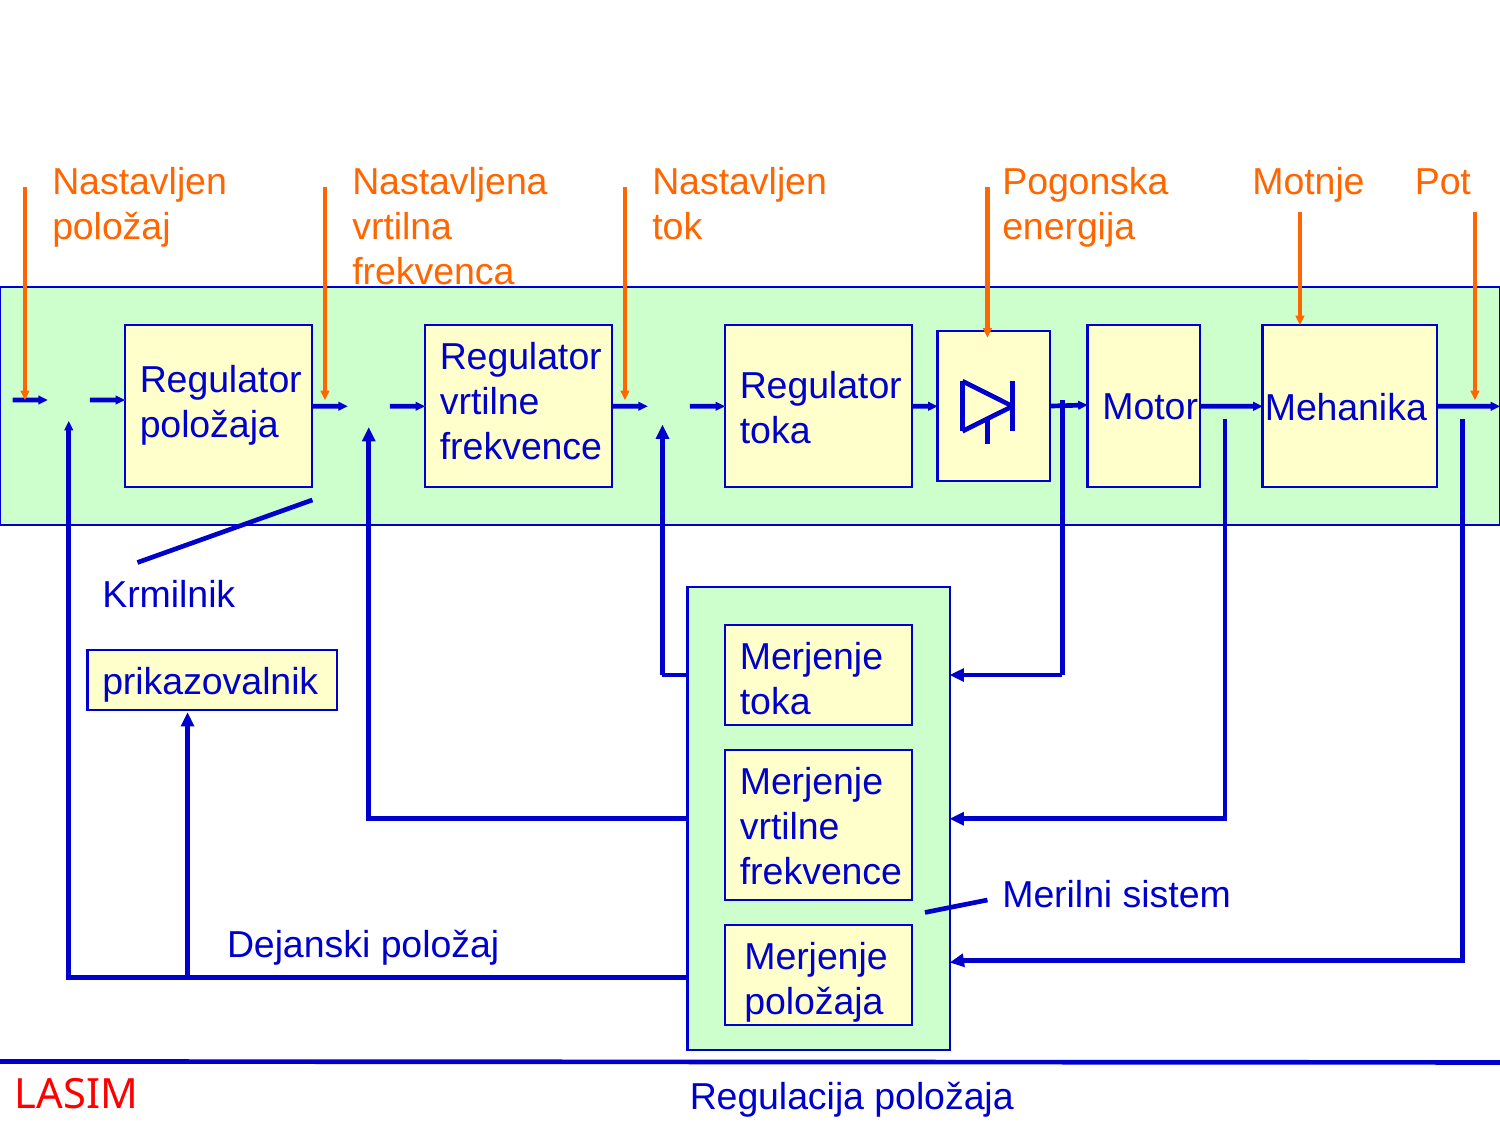

Nastavljen
položaj
Nastavljena
vrtilna
frekvenca
Nastavljen
tok
Pogonska
energija
Motnje
Pot
Regulator
vrtilne frekvence
Regulator
položaja
Regulator
toka
Motor
Mehanika
Krmilnik
Merjenje
toka
prikazovalnik
Merjenje
vrtilne
frekvence
Merilni sistem
Dejanski položaj
 Merjenje
 položaja
Regulacija položaja